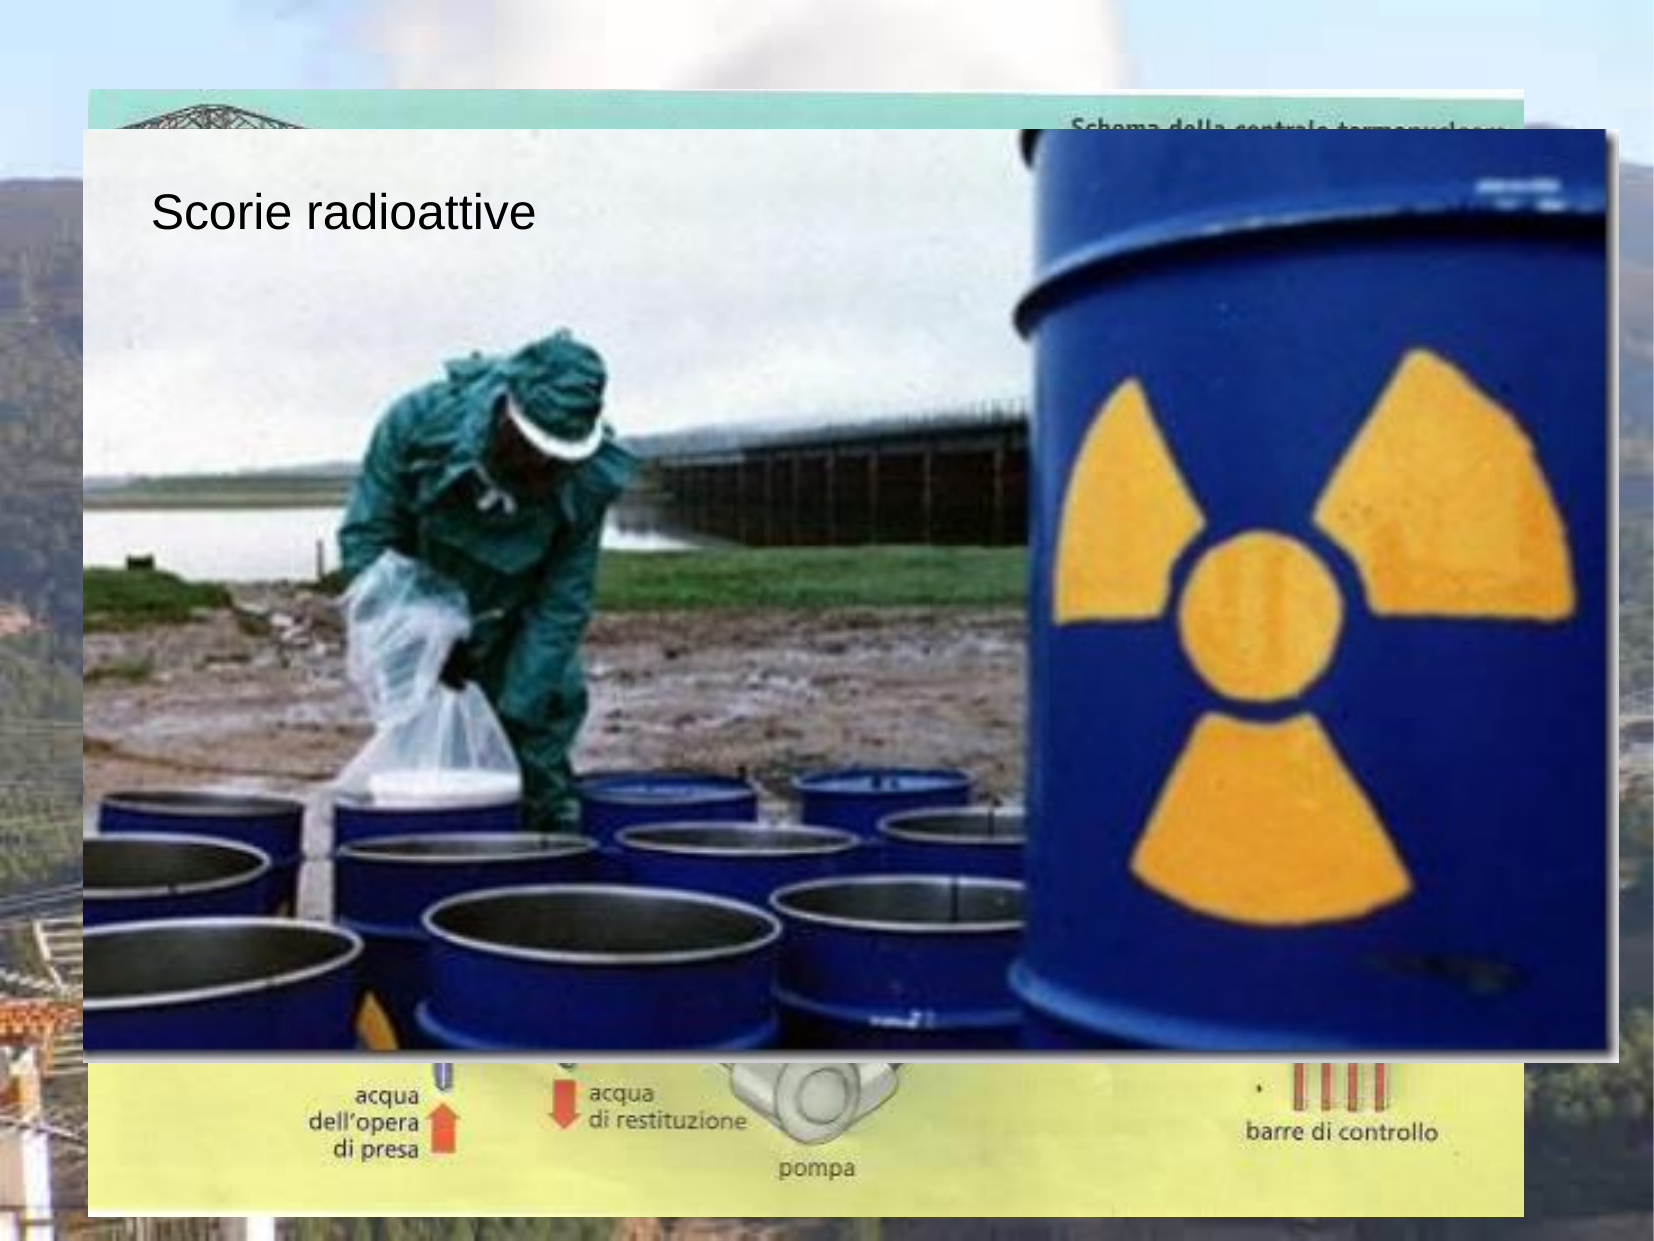

# Centrali nucleari
Scorie radioattive
Con centrale elettronucleare (centrale nucleare o termonucleare), si intende generalmente una centrale che produce elettricità attraverso l'uso di uno o più reattori nucleari a fissione.
Essa sfrutta il calore prodotto da una reazione di fissione nucleare per generare vapore, col fine di azionare delle turbine a vapore accoppiate ad alternatori (turboalternatori).
Video spiegazione: Centrale nucleare